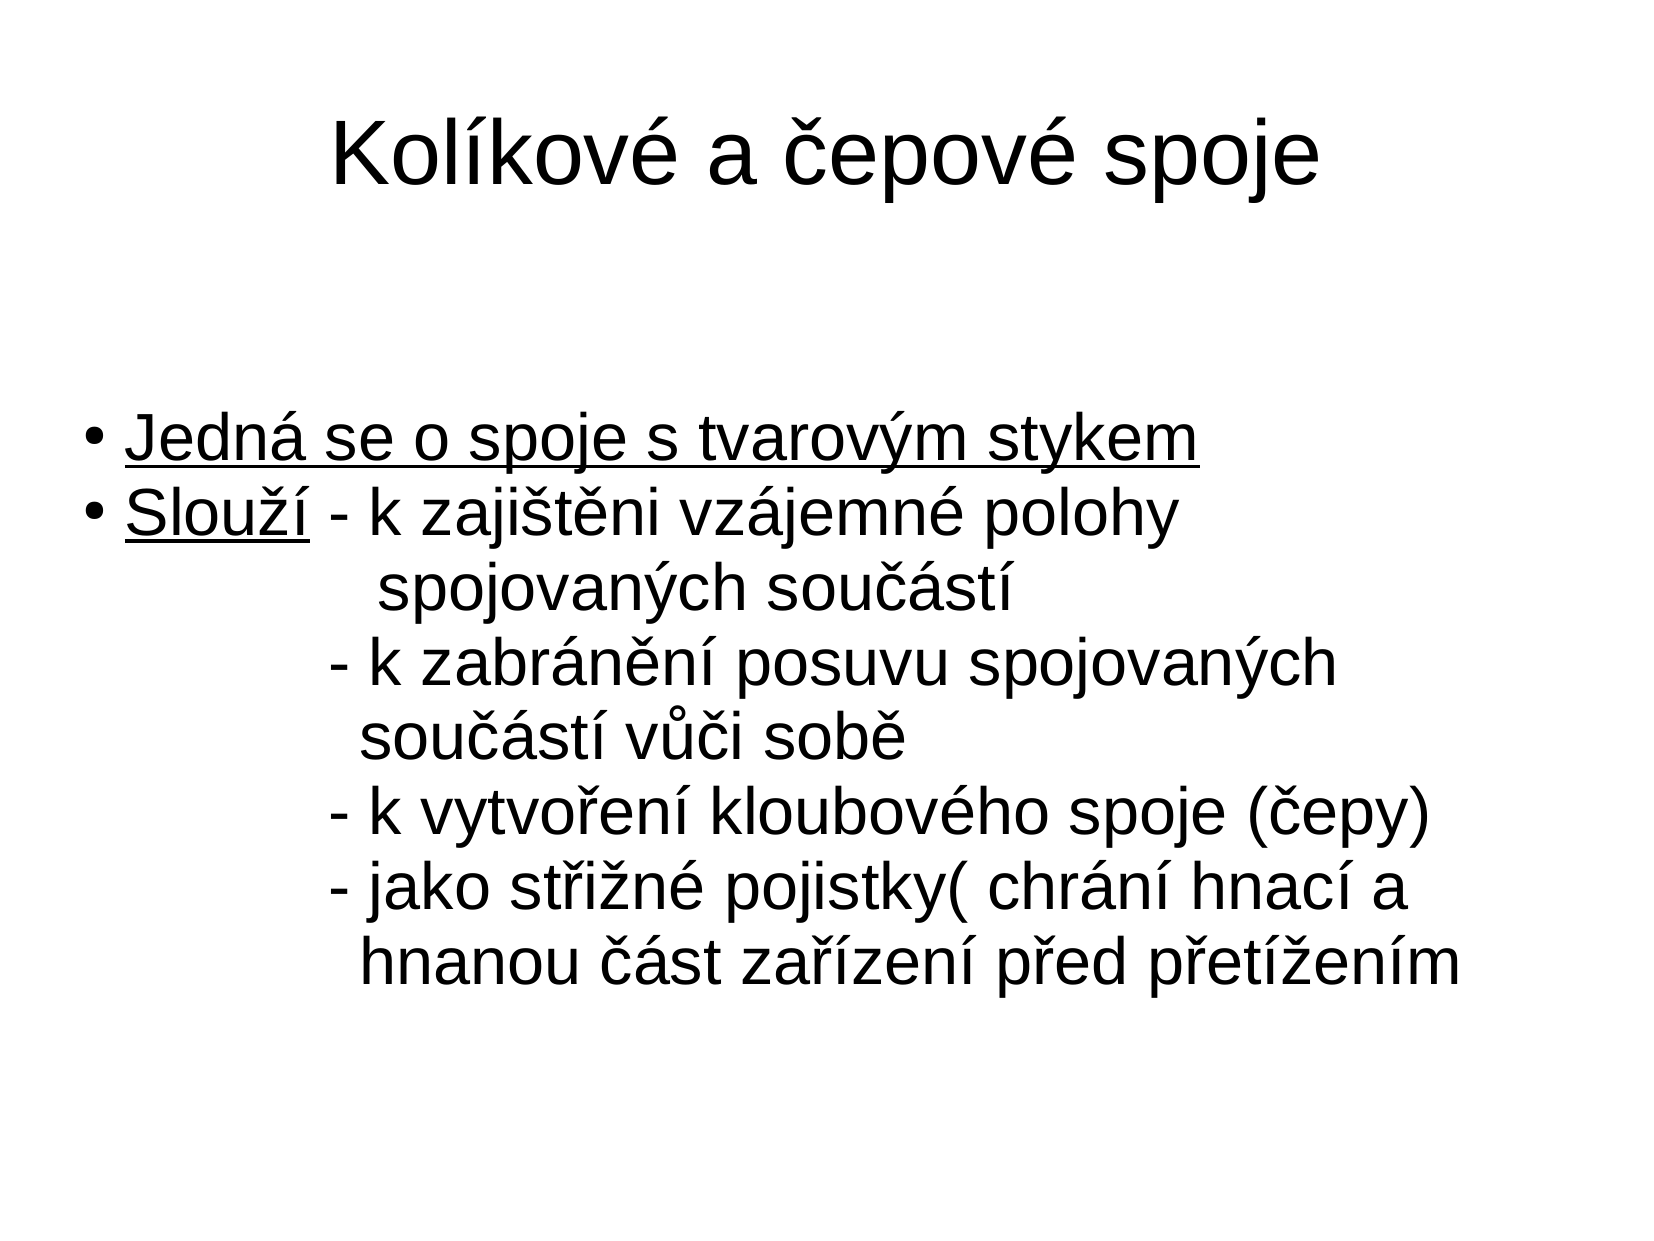

# Kolíkové a čepové spoje
 Jedná se o spoje s tvarovým stykem
 Slouží - k zajištěni vzájemné polohy spojovaných součástí
 - k zabránění posuvu spojovaných součástí vůči sobě
 - k vytvoření kloubového spoje (čepy)
 - jako střižné pojistky( chrání hnací a hnanou část zařízení před přetížením